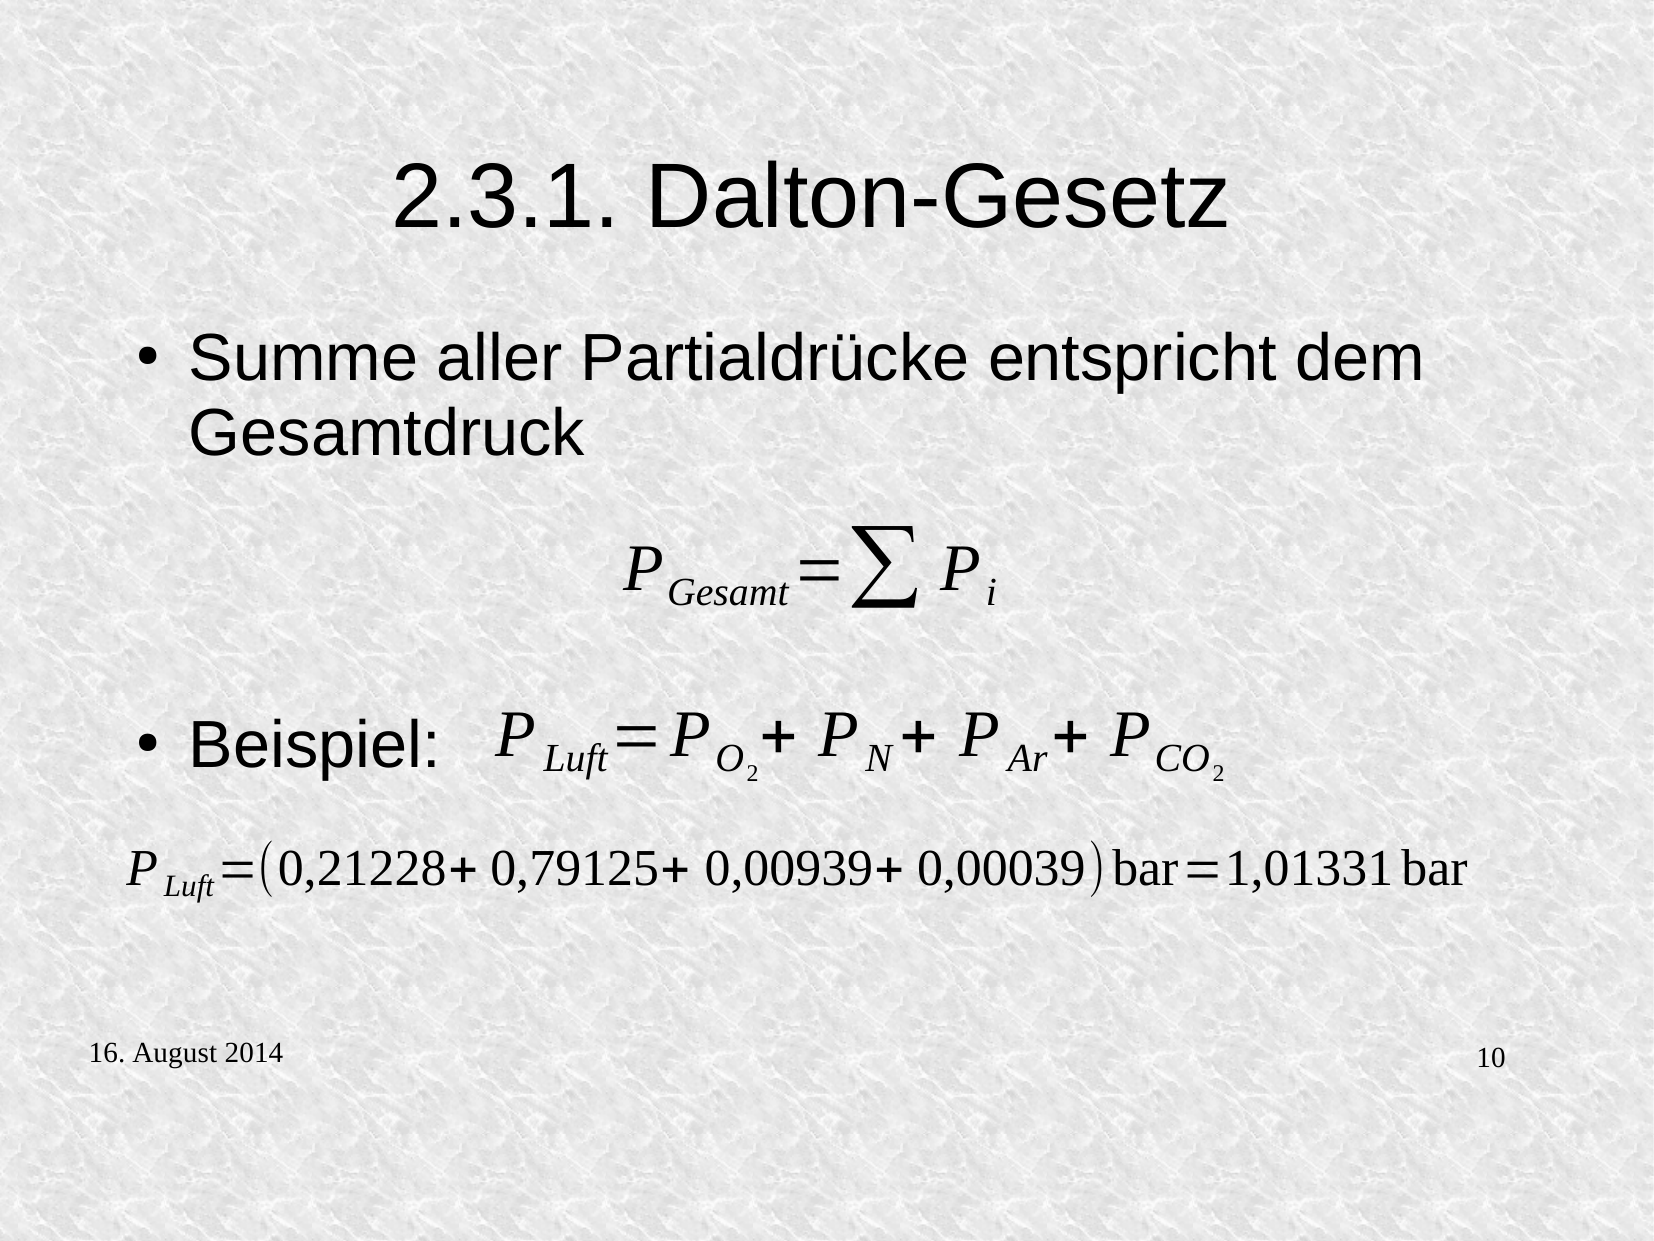

# 2.3.1. Dalton-Gesetz
Summe aller Partialdrücke entspricht dem Gesamtdruck
Beispiel:
16. August 2014
10